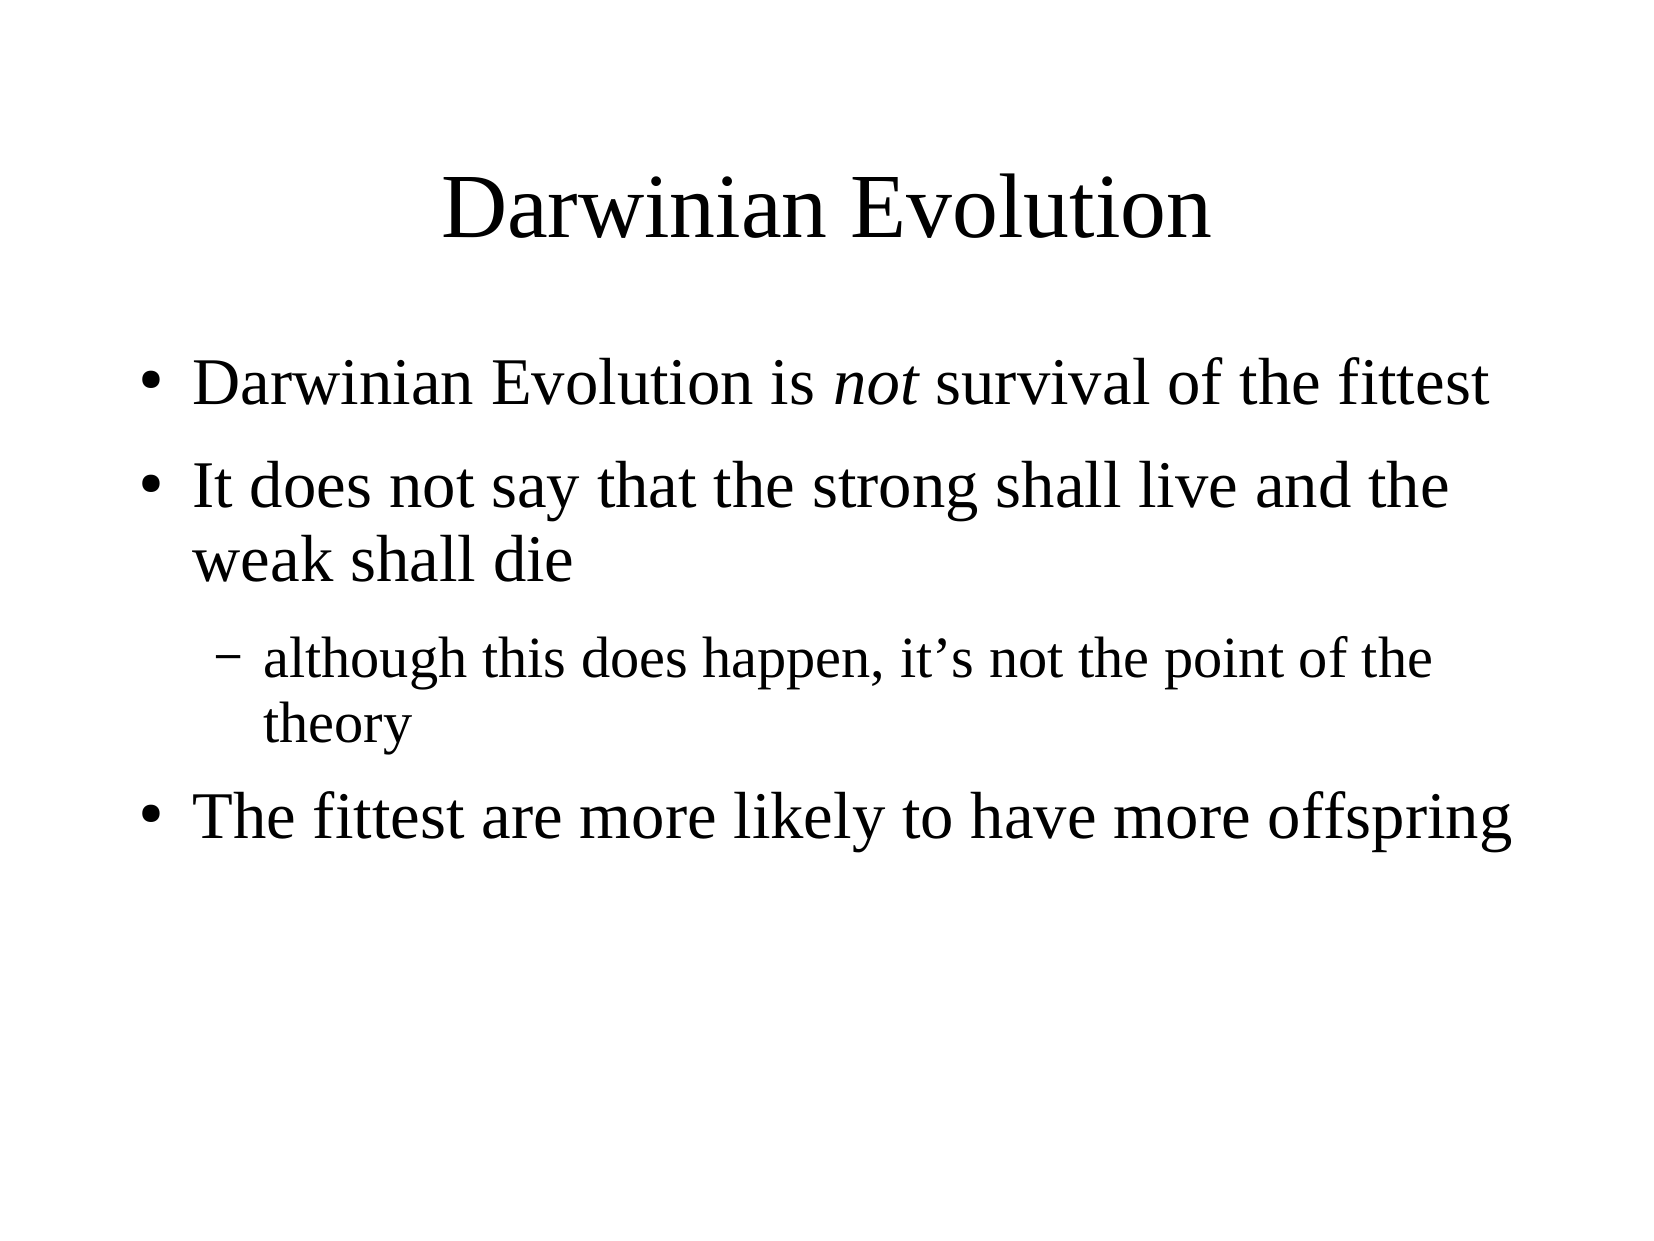

# Darwinian Evolution
Darwinian Evolution is not survival of the fittest
It does not say that the strong shall live and the weak shall die
although this does happen, it’s not the point of the theory
The fittest are more likely to have more offspring